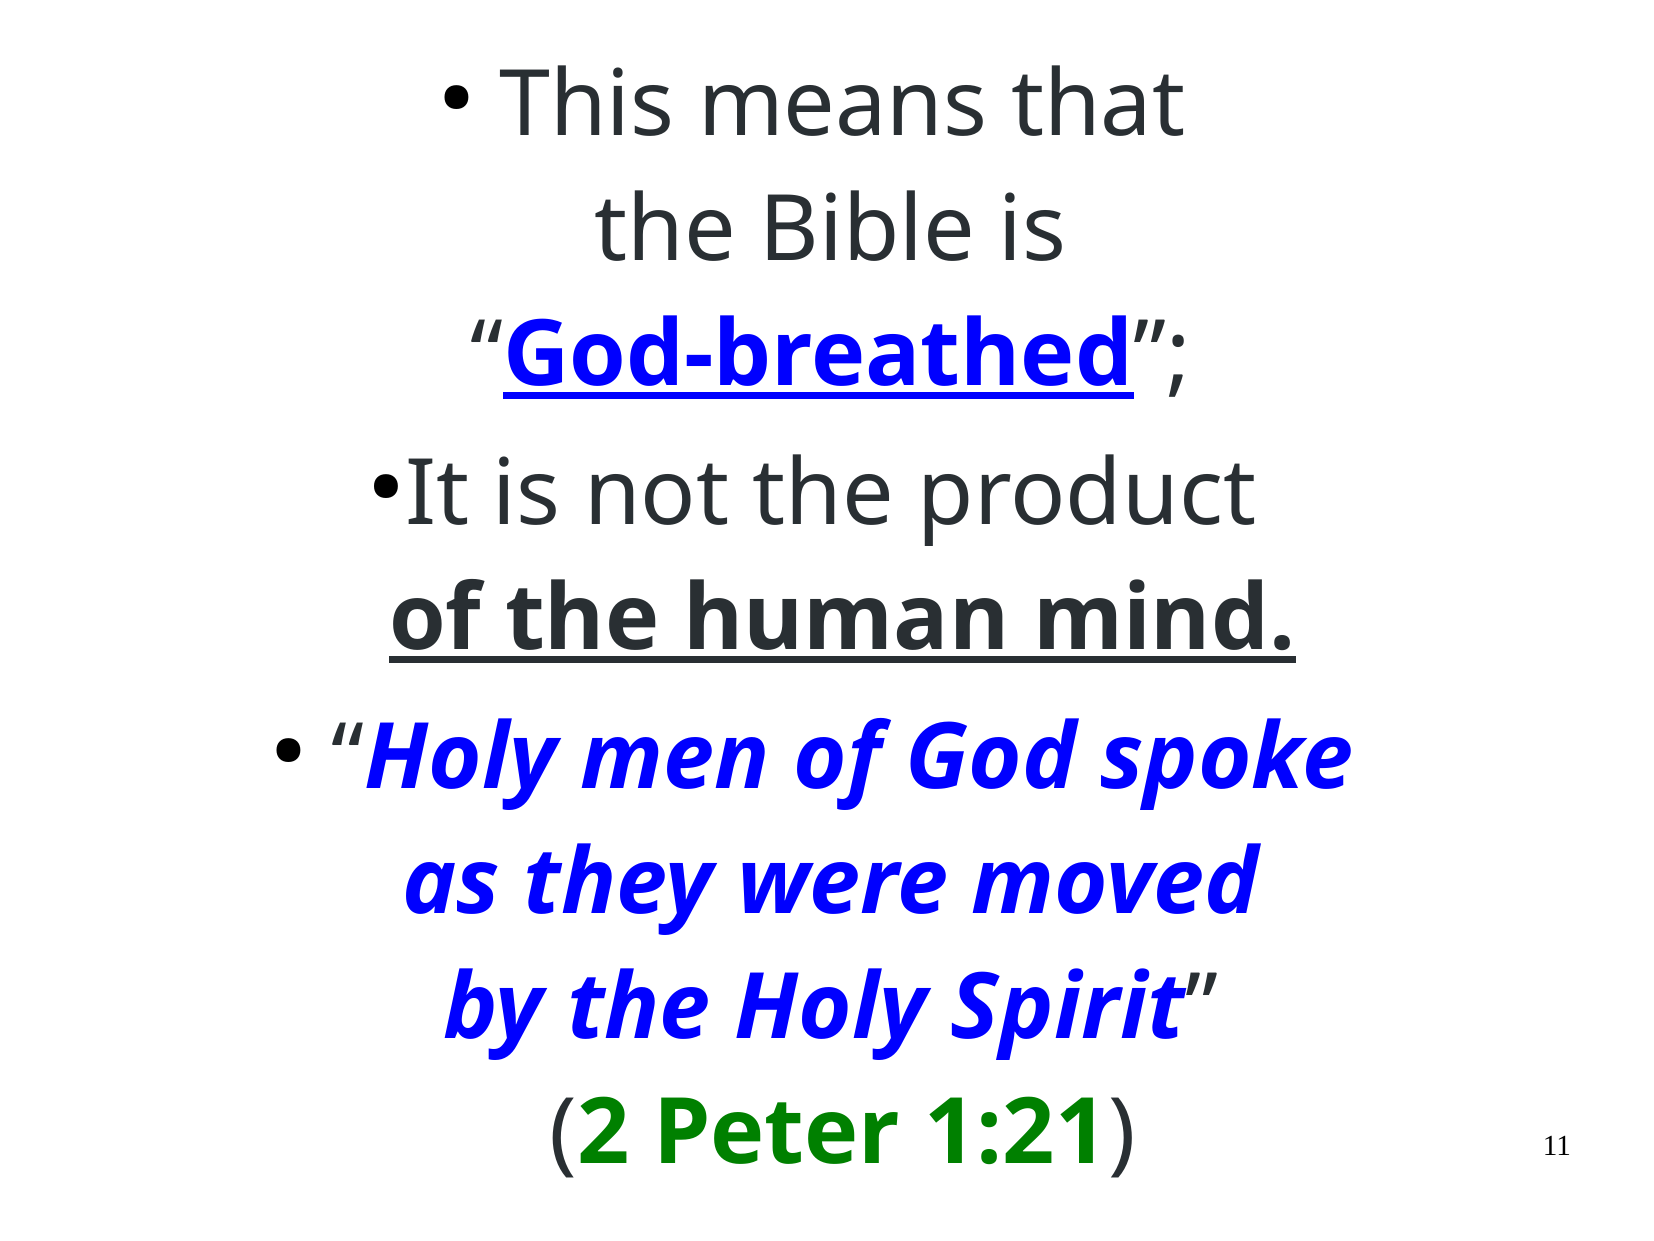

# This means that the Bible is “God-breathed”;
It is not the product
of the human mind.
 “Holy men of God spoke
as they were moved
by the Holy Spirit”
(2 Peter 1:21)
11